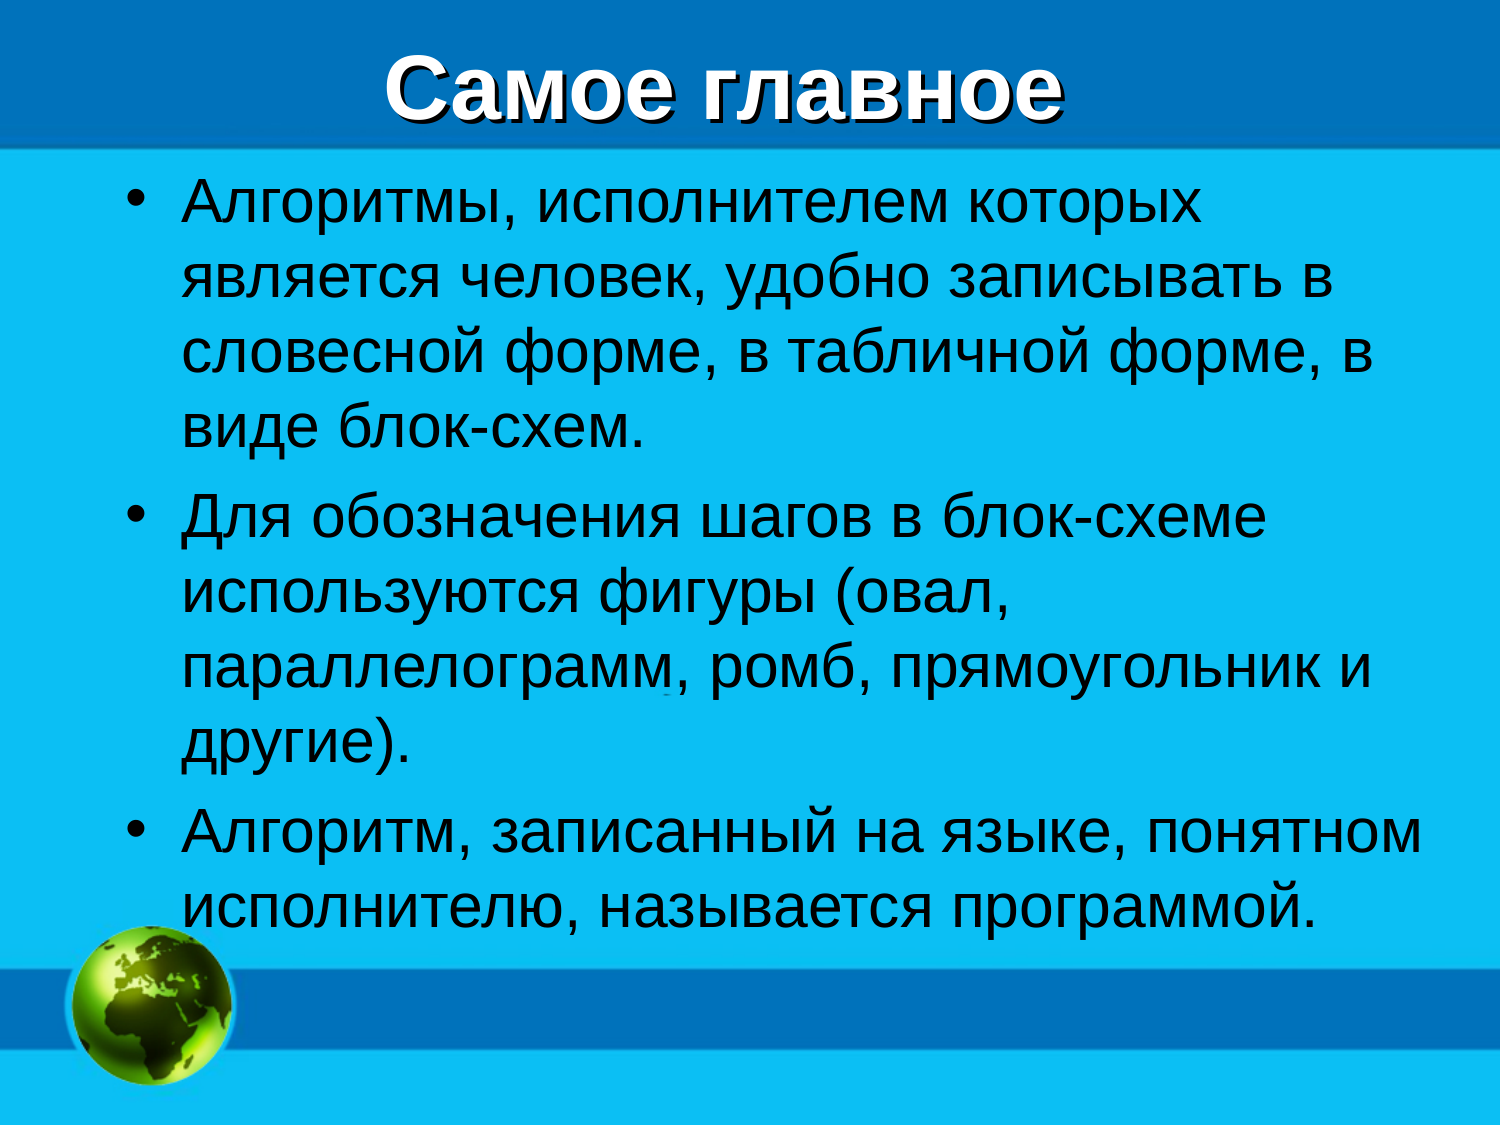

# Самое главное
Алгоритмы, исполнителем которых является человек, удобно записывать в словесной форме, в табличной форме, в виде блок-схем.
Для обозначения шагов в блок-схеме используются фигуры (овал, параллелограмм, ромб, прямоугольник и другие).
Алгоритм, записанный на языке, понятном исполнителю, называется программой.